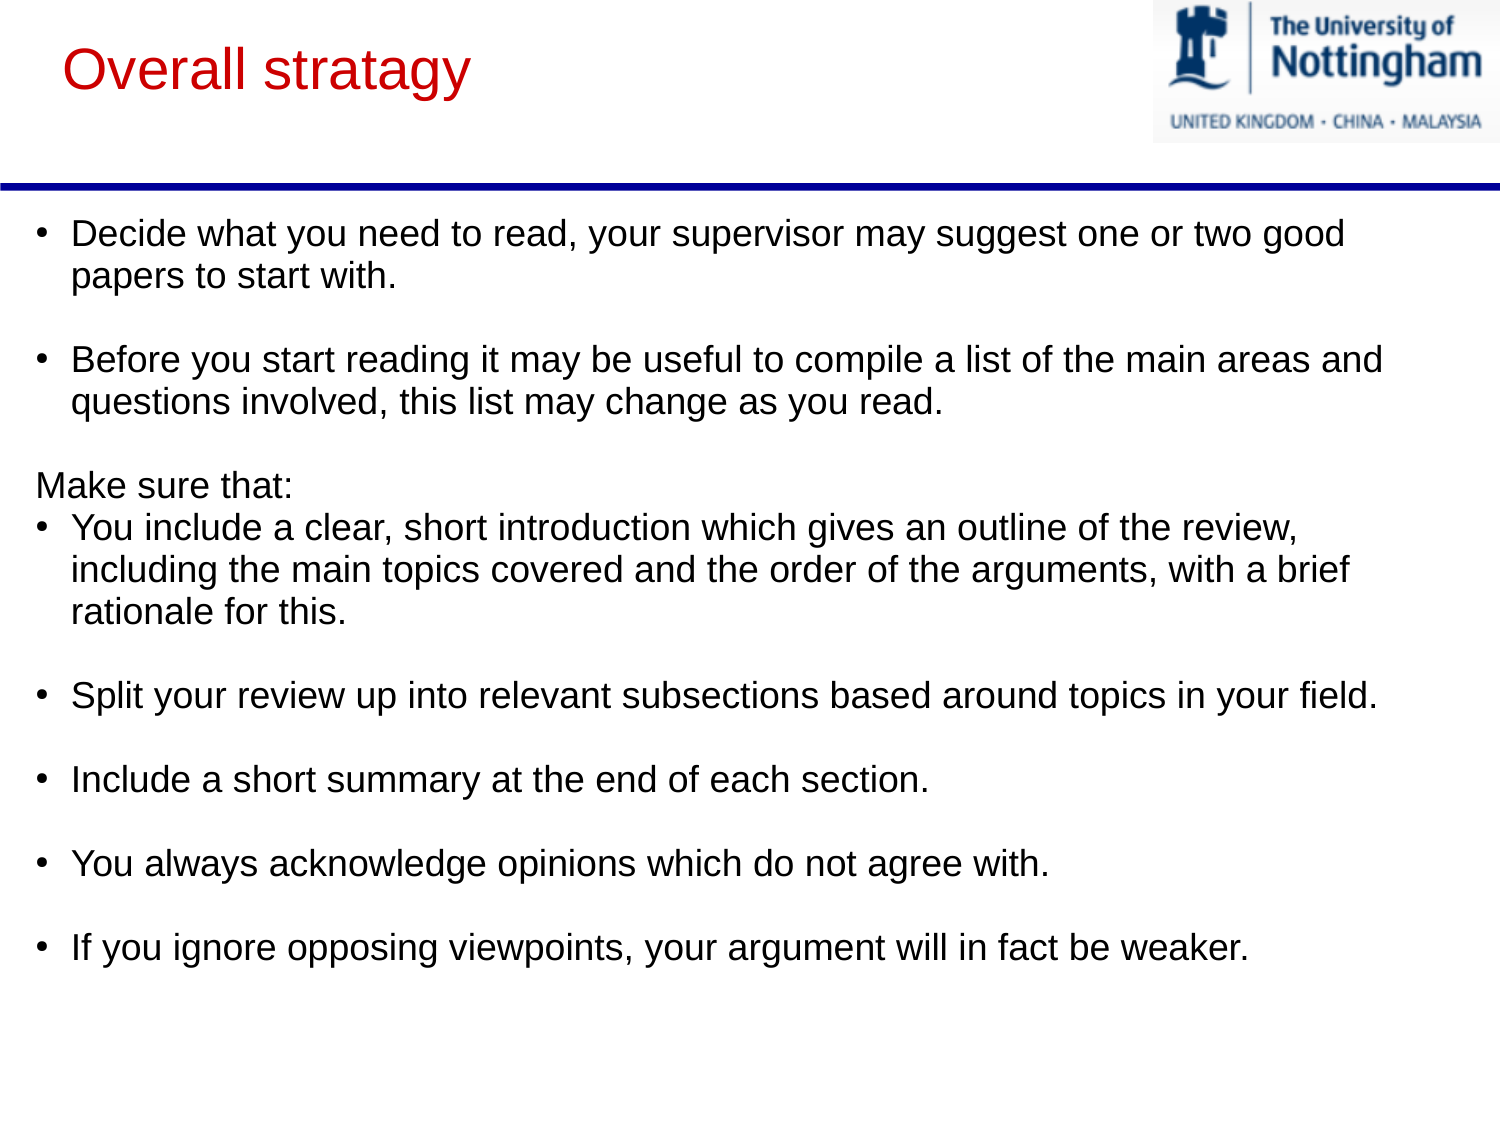

Overall stratagy
Decide what you need to read, your supervisor may suggest one or two good papers to start with.
Before you start reading it may be useful to compile a list of the main areas and questions involved, this list may change as you read.
Make sure that:
You include a clear, short introduction which gives an outline of the review, including the main topics covered and the order of the arguments, with a brief rationale for this.
Split your review up into relevant subsections based around topics in your field.
Include a short summary at the end of each section.
You always acknowledge opinions which do not agree with.
If you ignore opposing viewpoints, your argument will in fact be weaker.